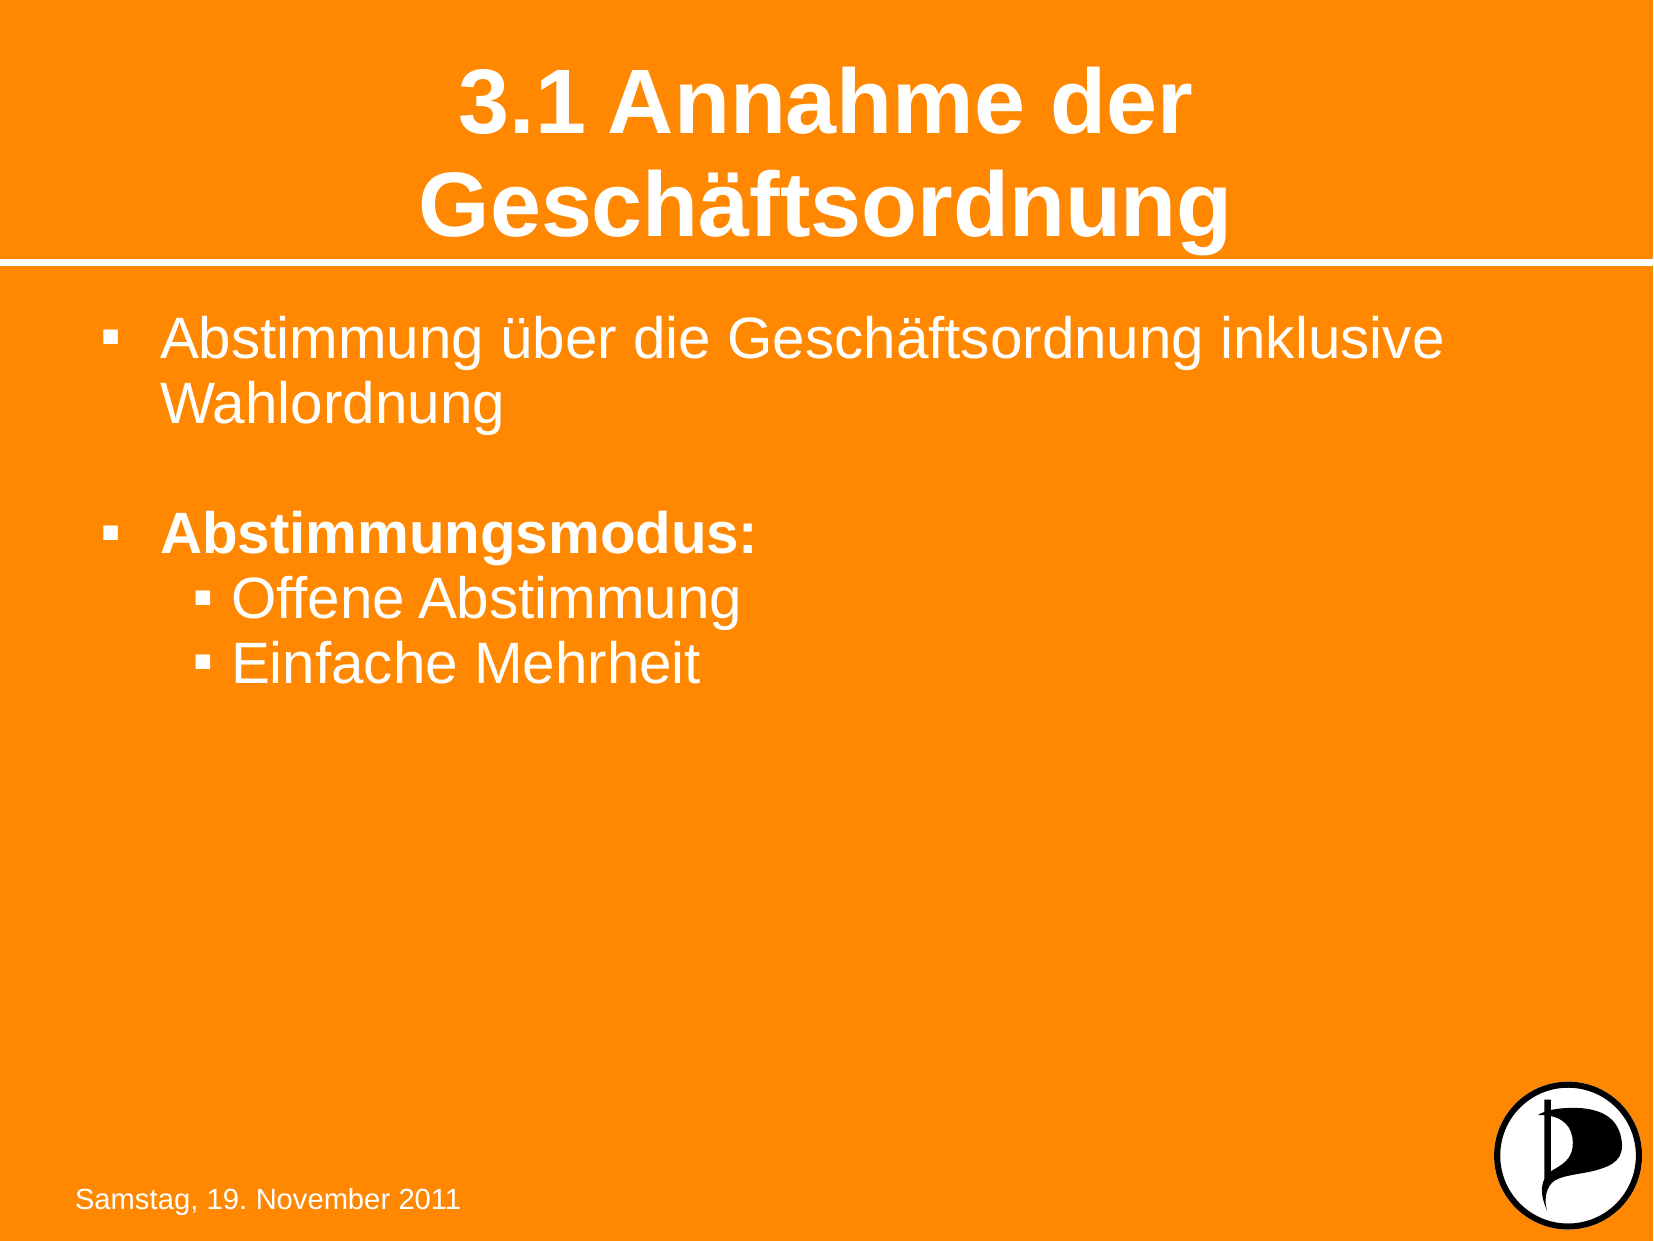

# 3.1 Annahme der Geschäftsordnung
Abstimmung über die Geschäftsordnung inklusive Wahlordnung
Abstimmungsmodus:
Offene Abstimmung
Einfache Mehrheit